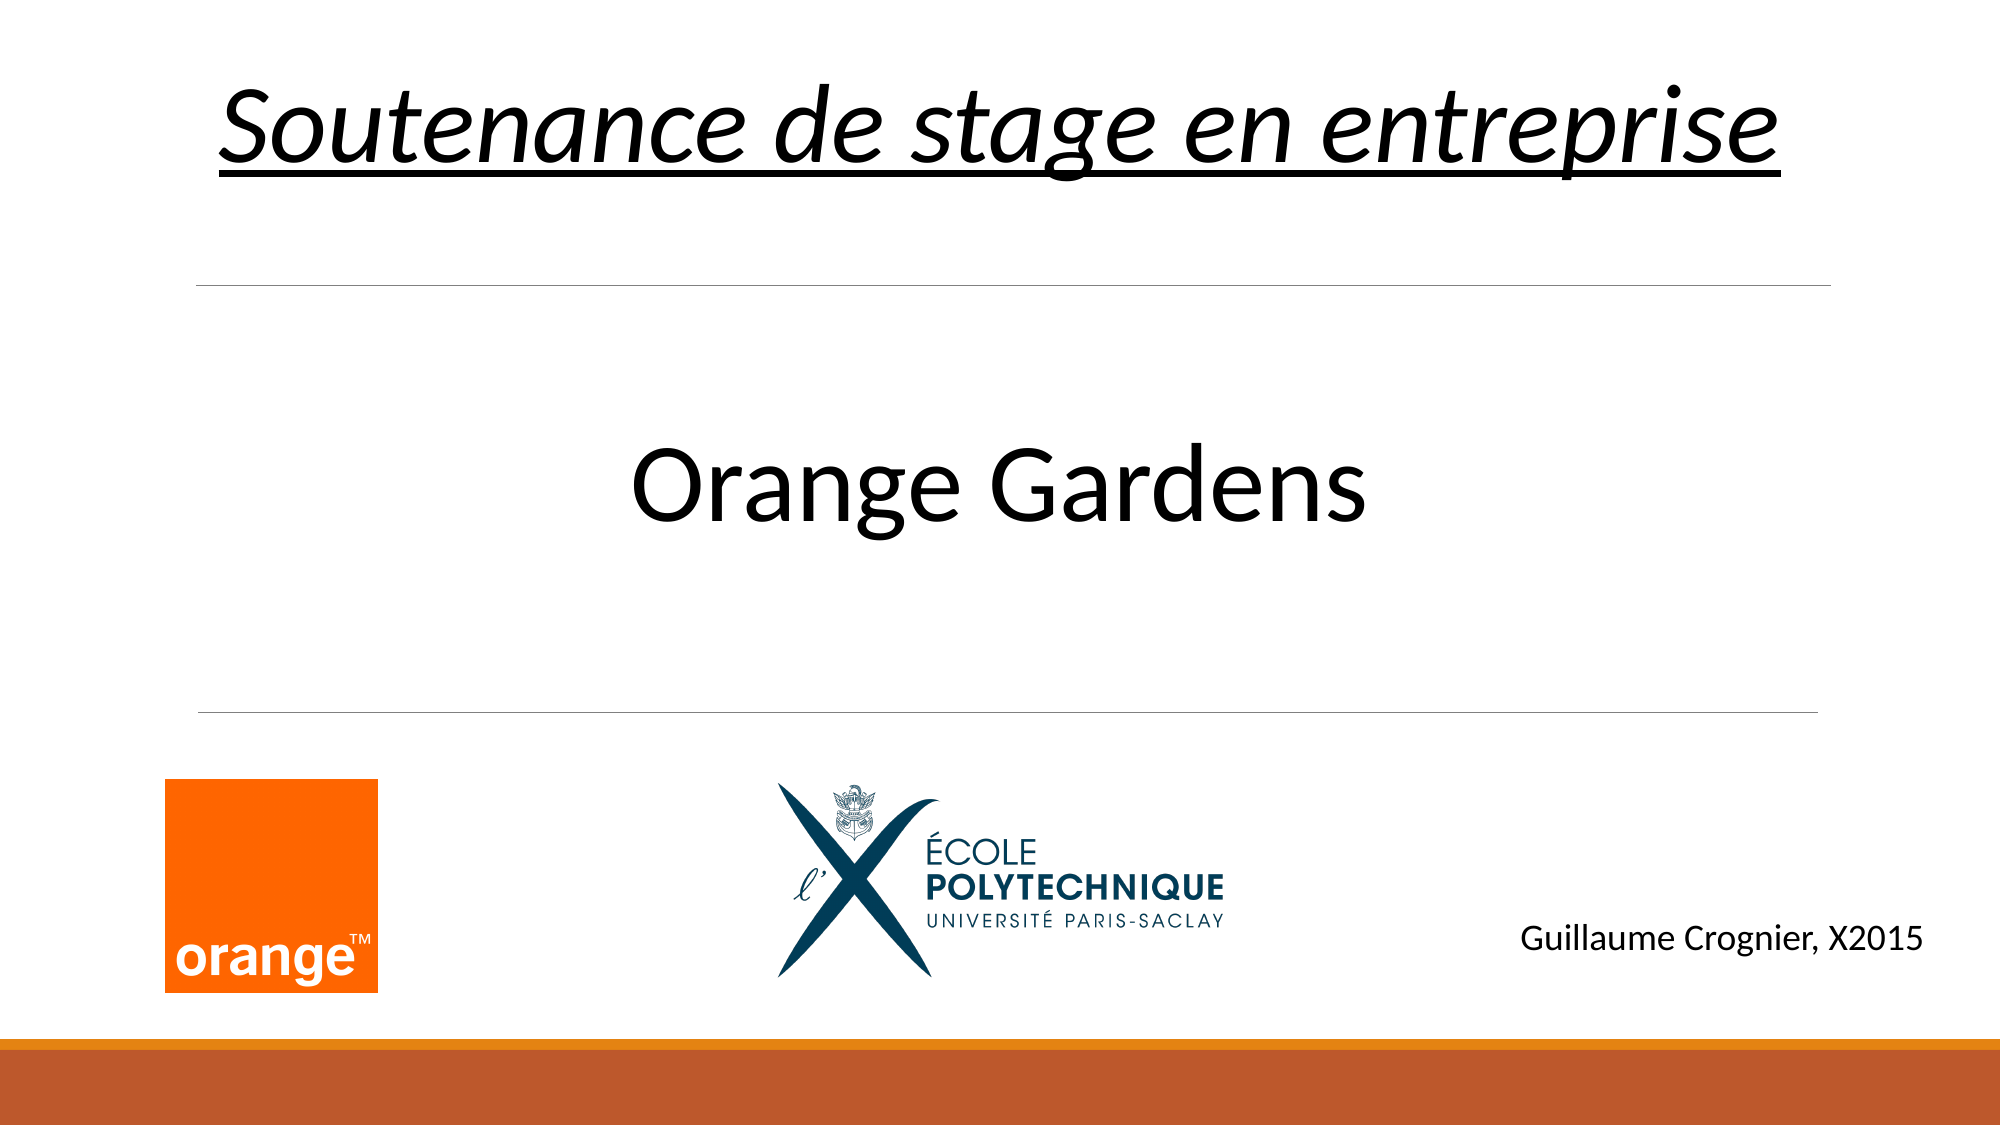

Soutenance de stage en entreprise
Orange Gardens
Guillaume Crognier, X2015